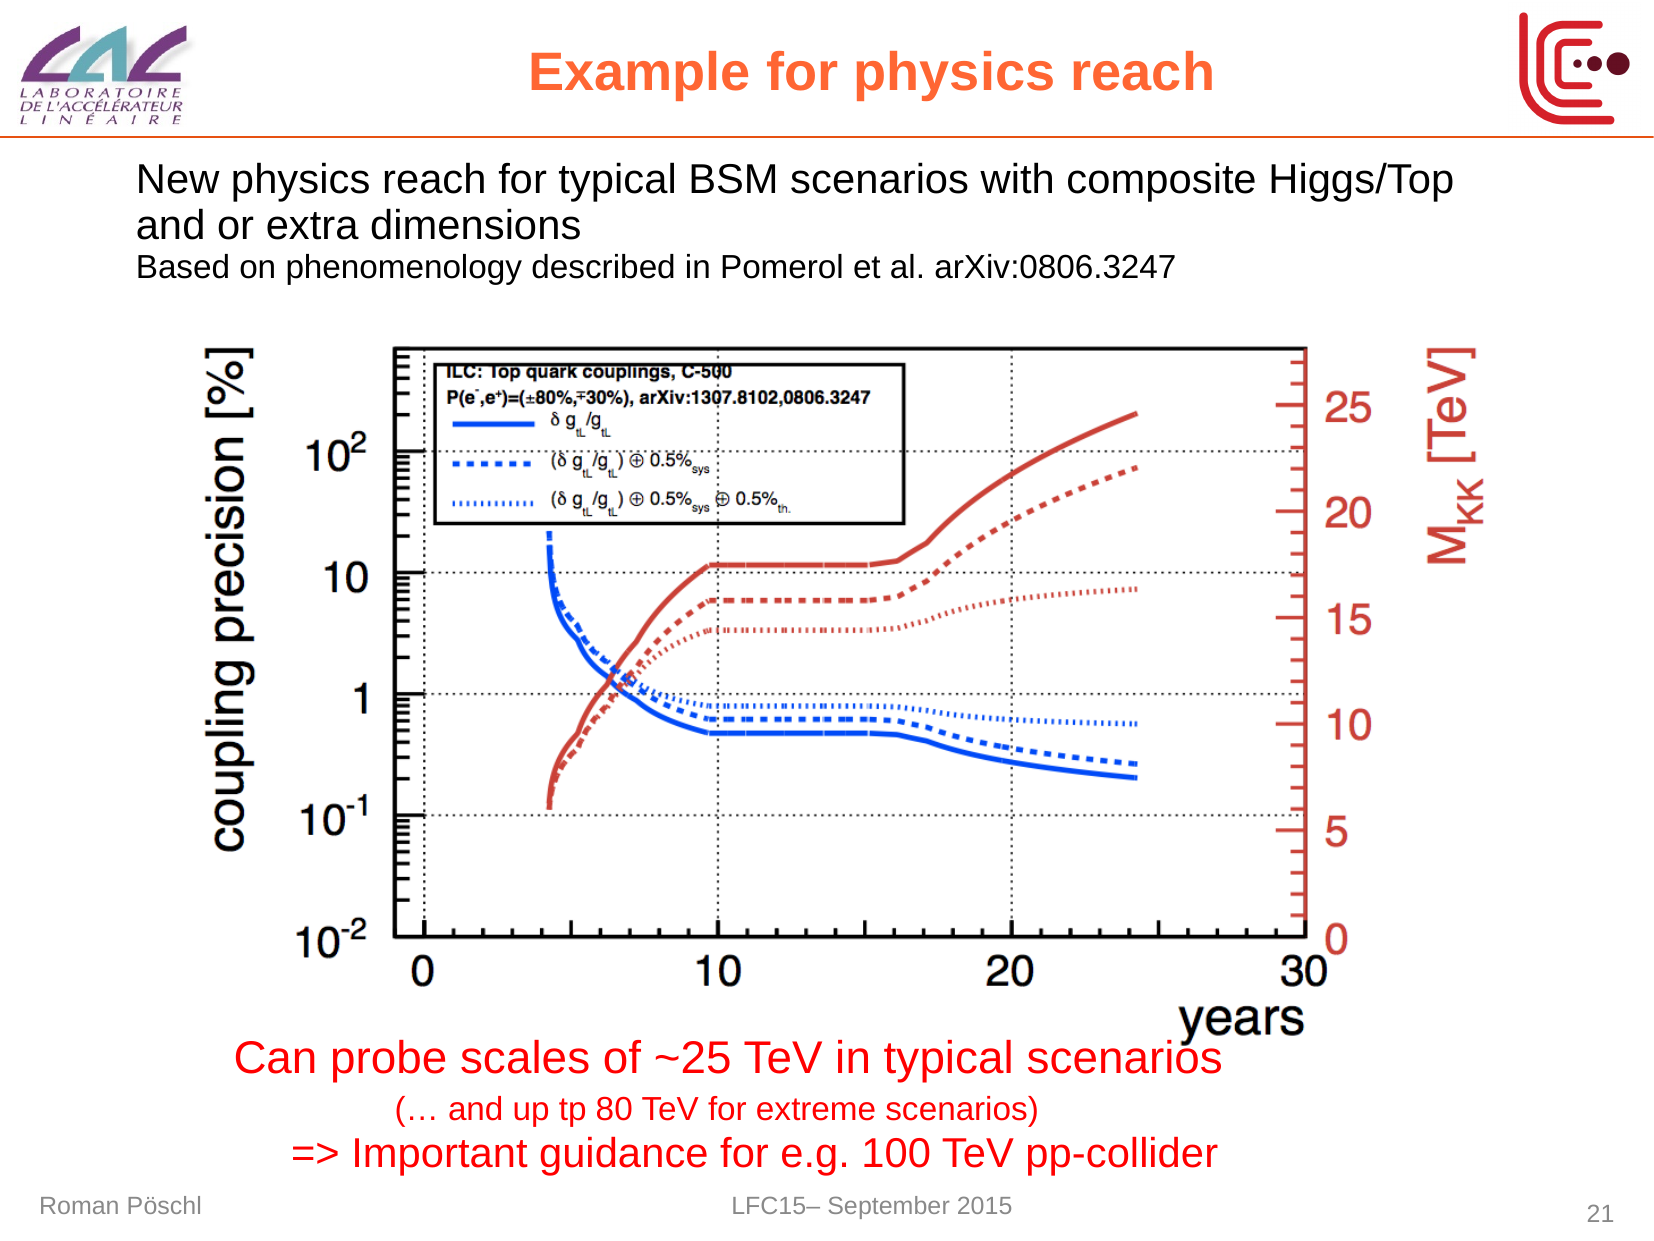

# Example for physics reach
New physics reach for typical BSM scenarios with composite Higgs/Top
and or extra dimensions
Based on phenomenology described in Pomerol et al. arXiv:0806.3247
Can probe scales of ~25 TeV in typical scenarios
 (… and up tp 80 TeV for extreme scenarios)
 => Important guidance for e.g. 100 TeV pp-collider